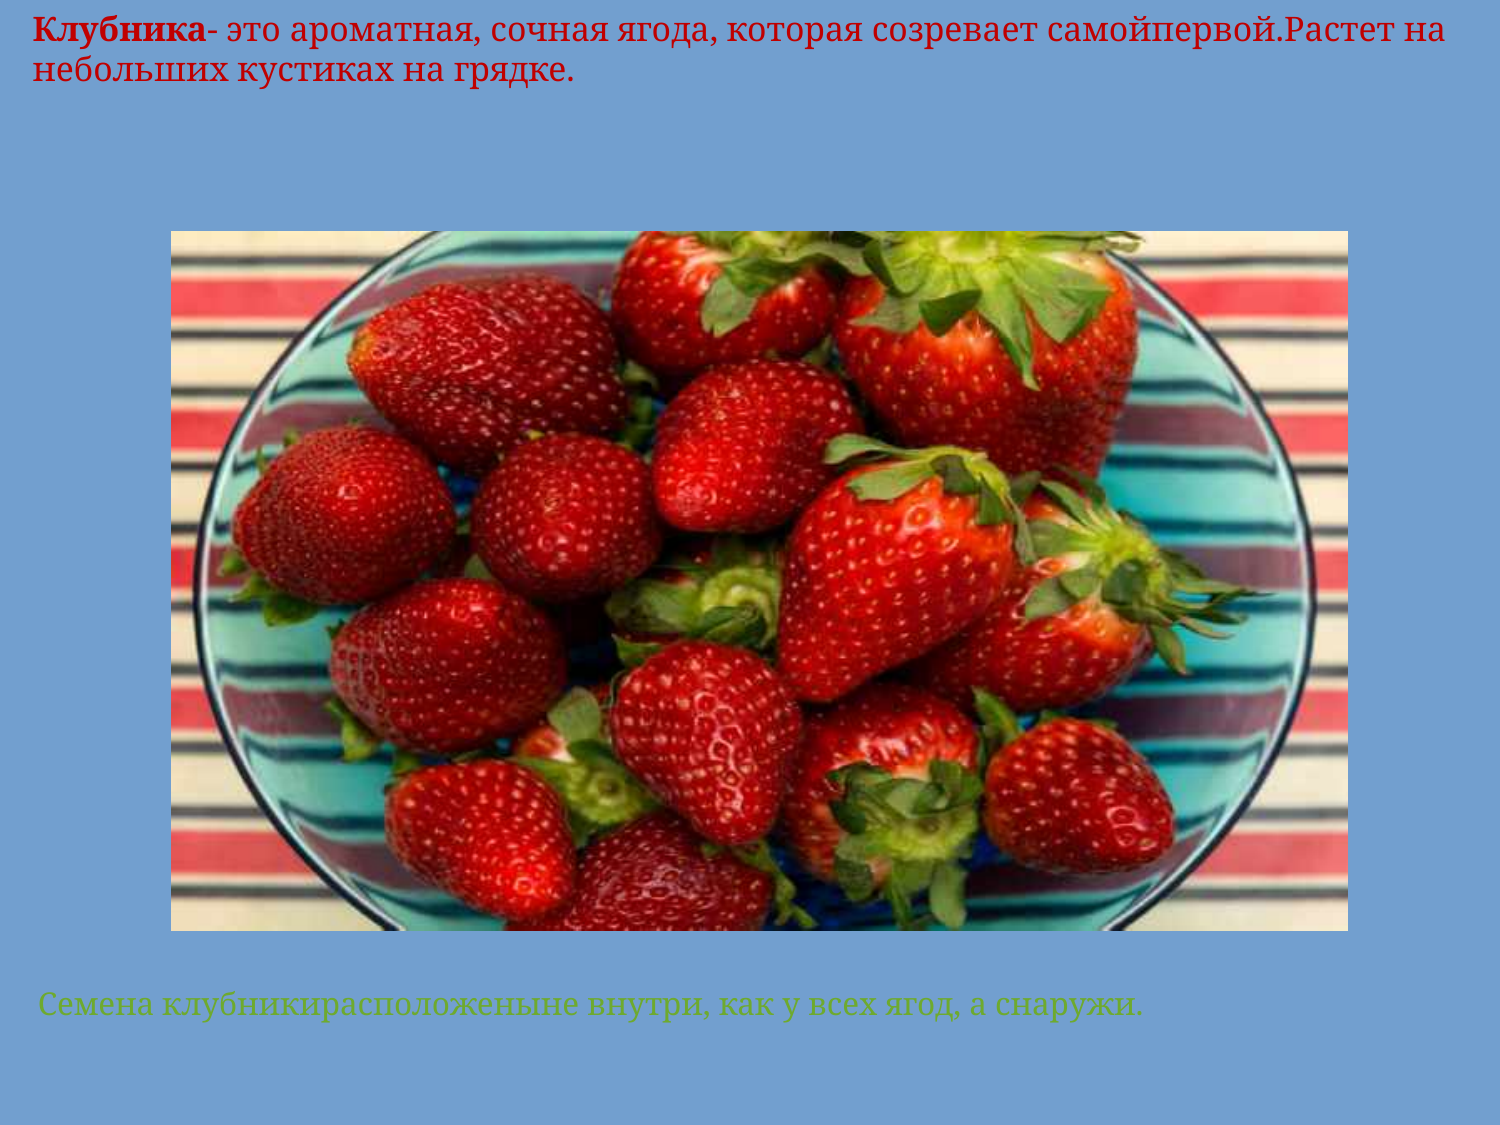

# Клубника- это ароматная, сочная ягода, которая созревает самойпервой.Растет на небольших кустиках на грядке.
Семена клубникирасположеныне внутри, как у всех ягод, а снаружи.